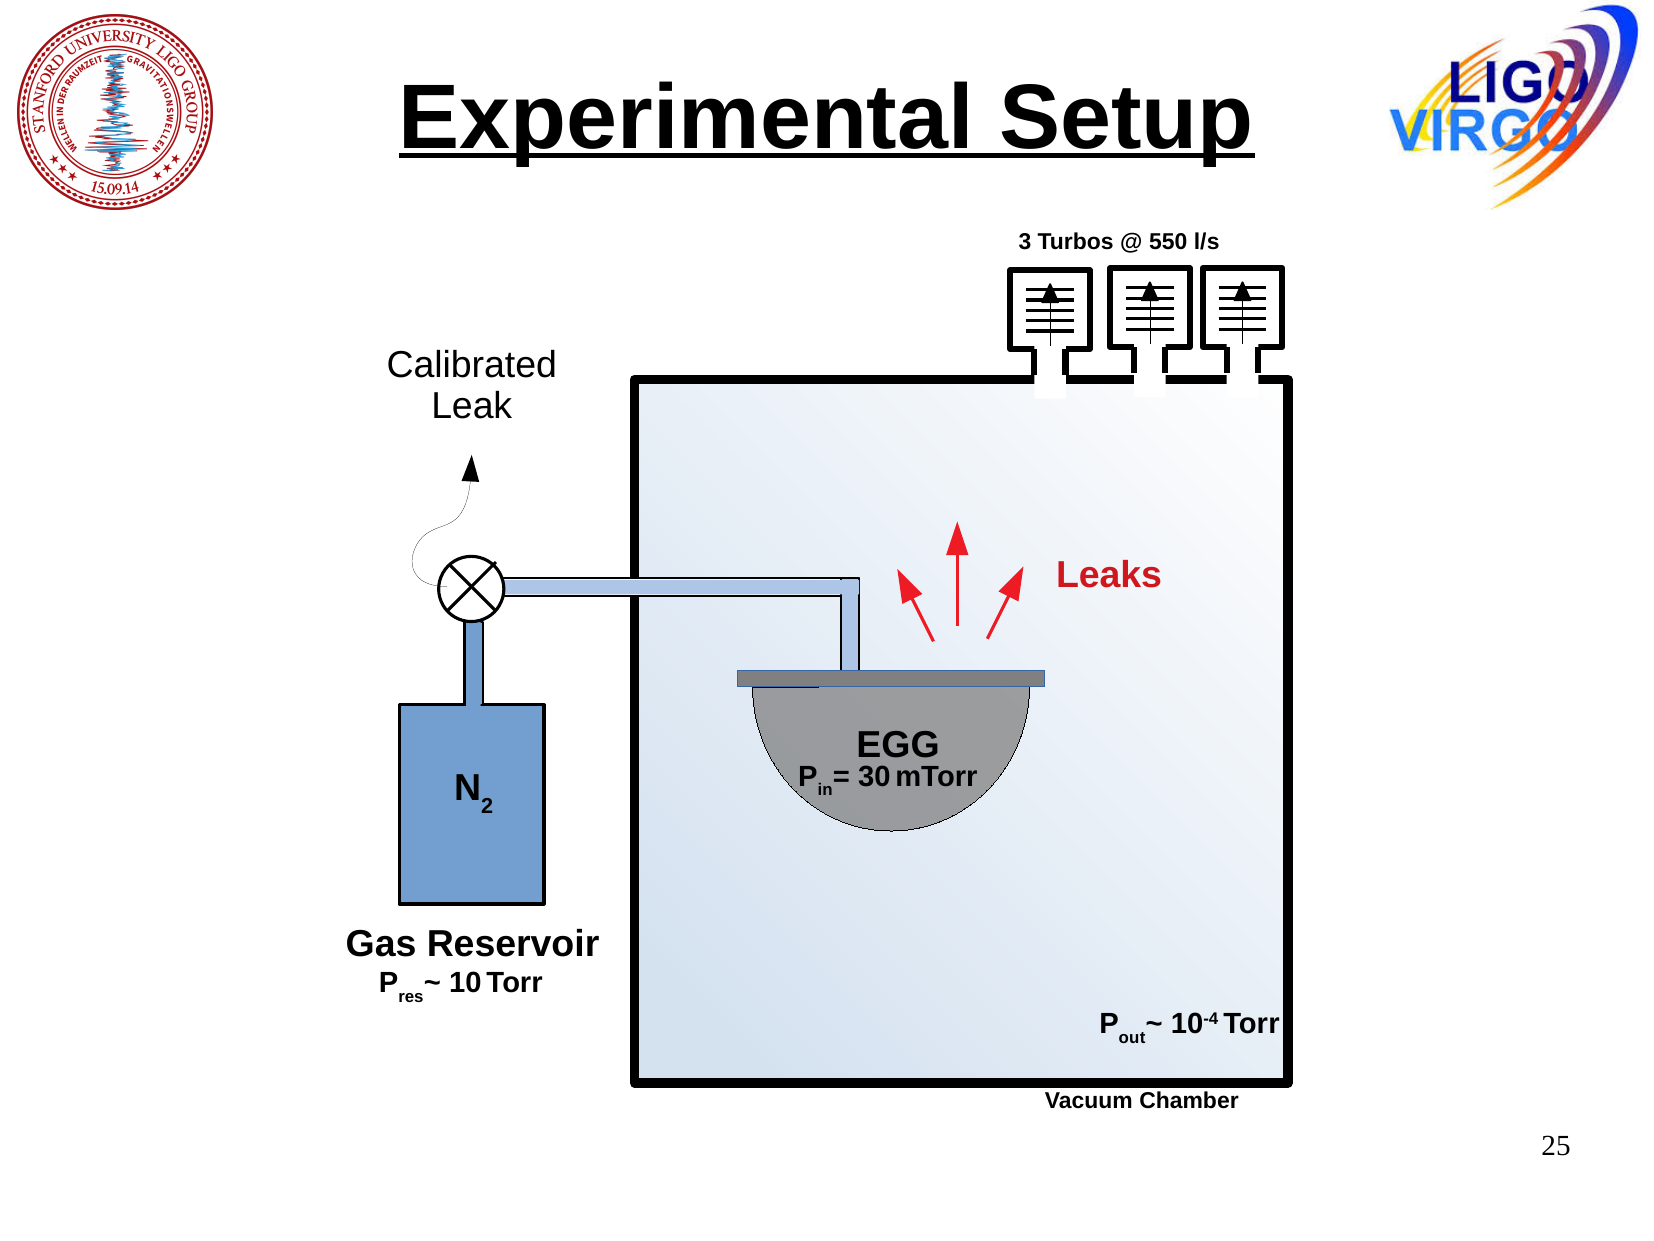

Experimental Setup
3 Turbos @ 550 l/s
Calibrated Leak
Leaks
EGG
Pin= 30 mTorr
N2
Gas Reservoir
Pres~ 10 Torr
Pout~ 10-4 Torr
Vacuum Chamber
25